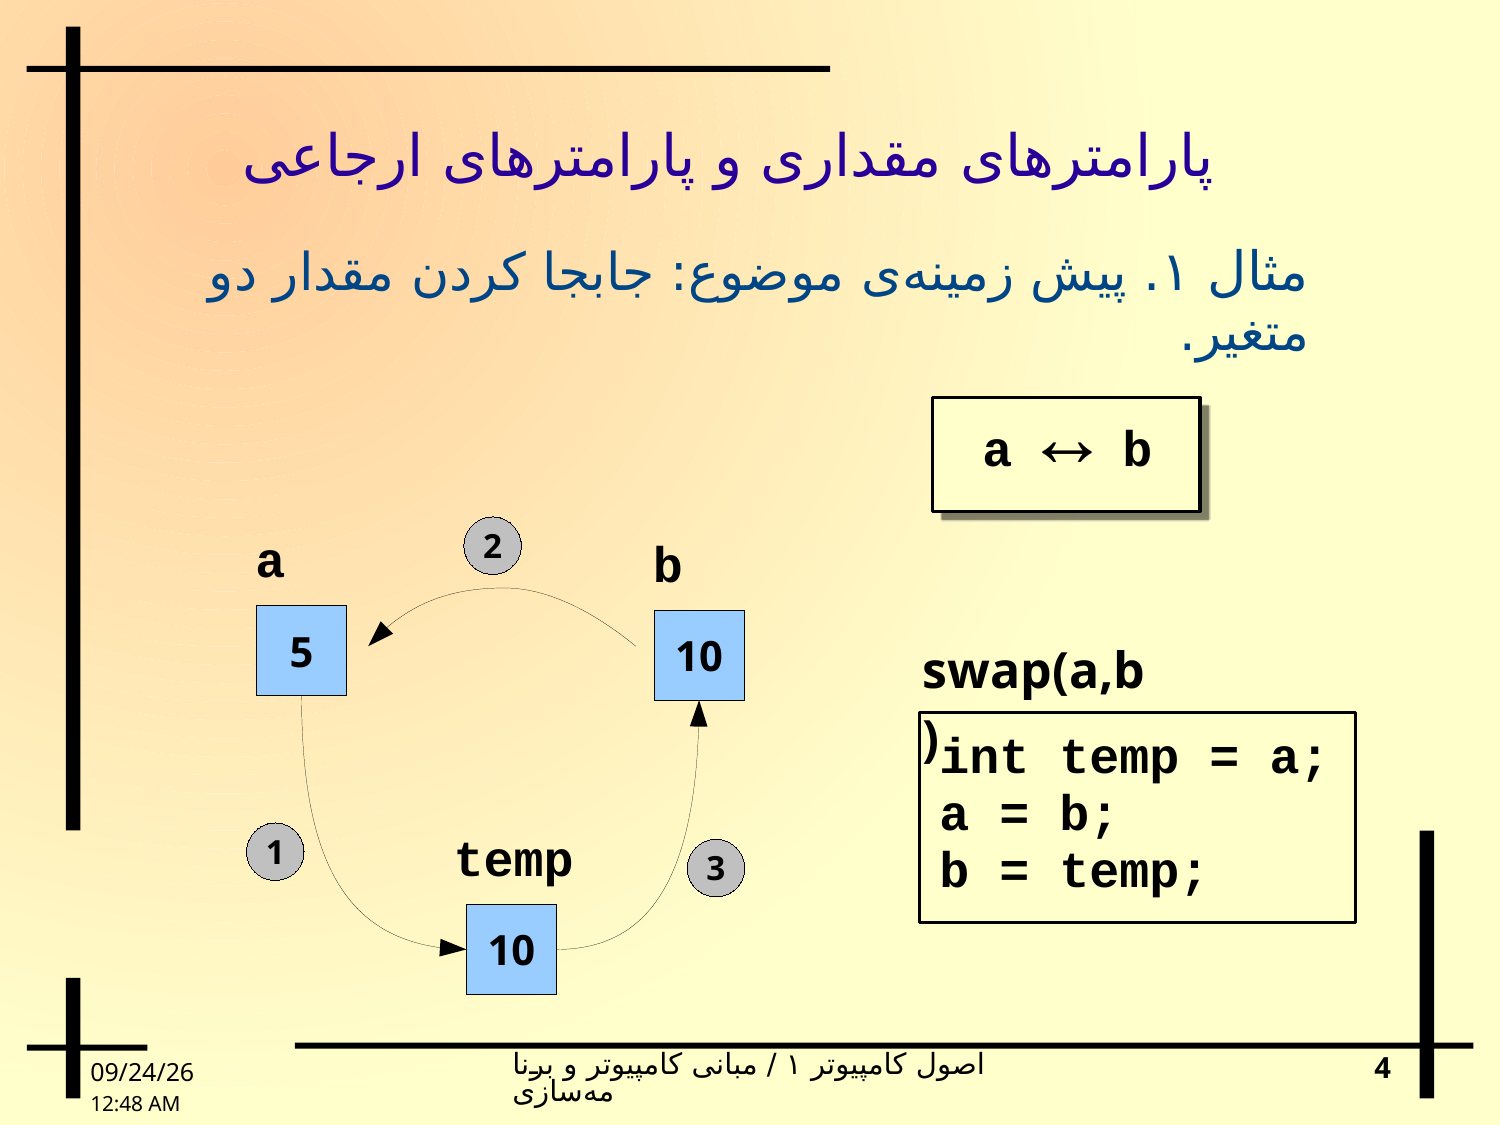

# پارامترهای مقداری و پارامترهای ارجاعی
مثال ۱. پیش زمینه‌ی موضوع: جابجا کردن مقدار دو متغیر.
 a ↔ b
2
a
b
10
5
5
10
swap(a,b)
int temp = a;
a = b;
b = temp;
1
temp
3
10
اصول کامپیوتر ۱ / مبانی کامپیوتر و برنامه‌سازی
4